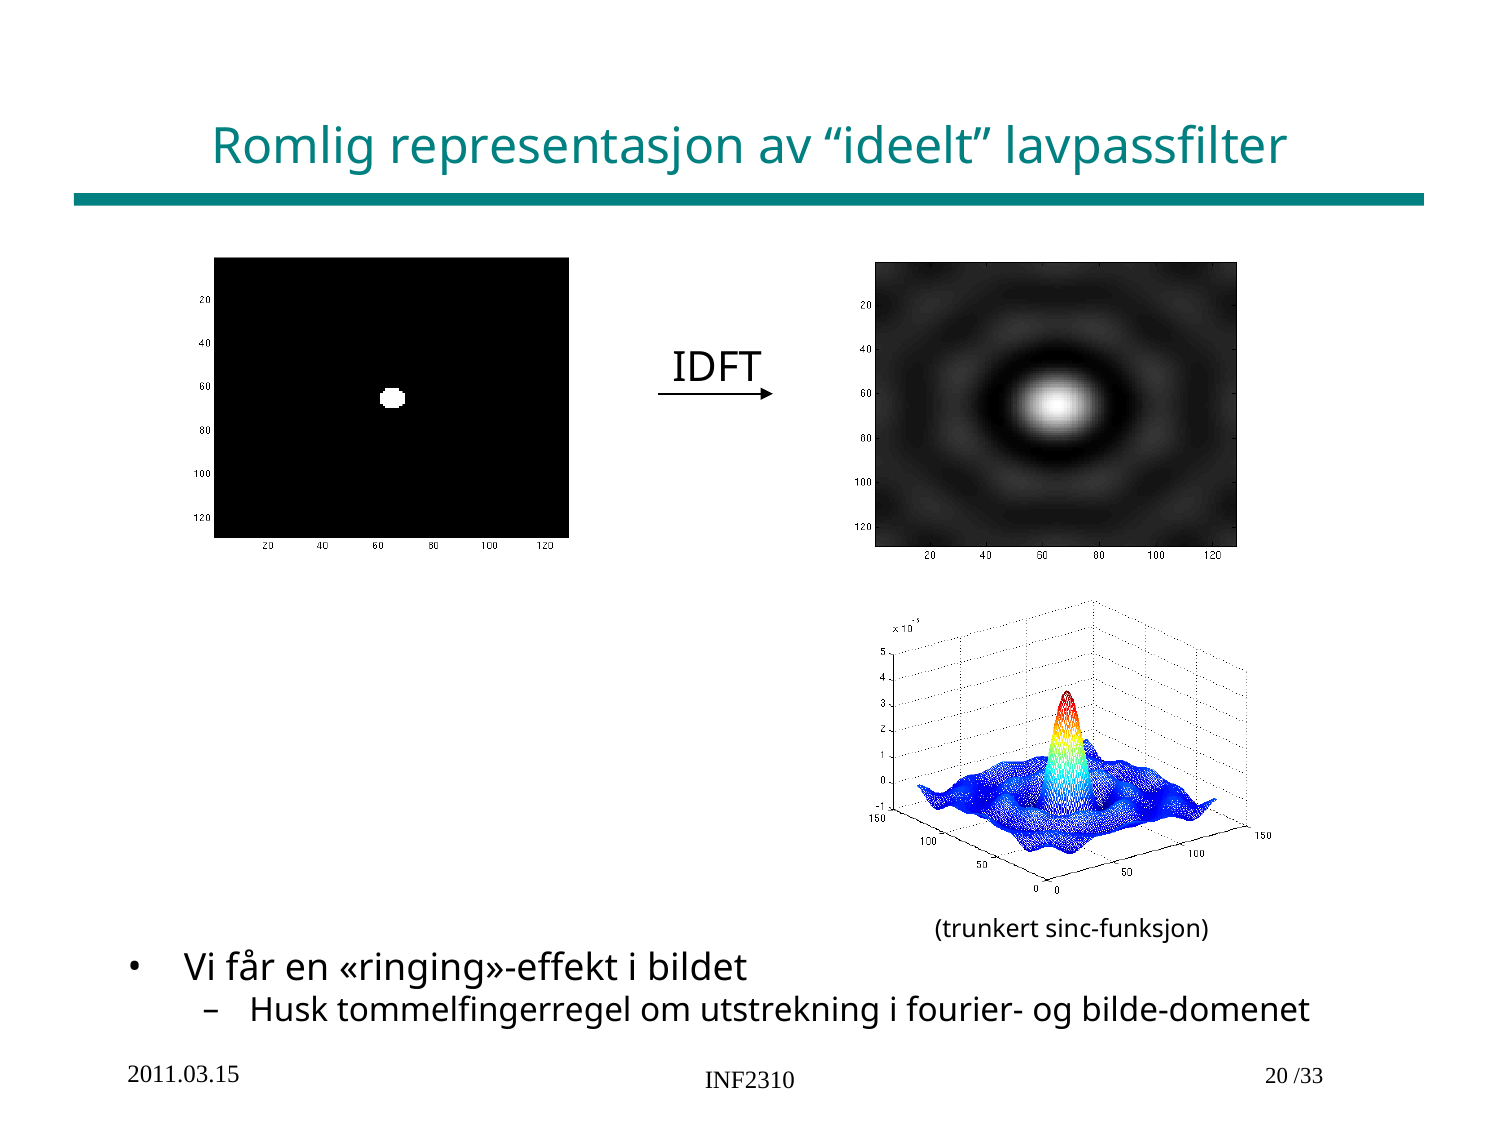

# Romlig representasjon av “ideelt” lavpassfilter
IDFT
(trunkert sinc-funksjon)
Vi får en «ringing»-effekt i bildet
Husk tommelfingerregel om utstrekning i fourier- og bilde-domenet
INF2310